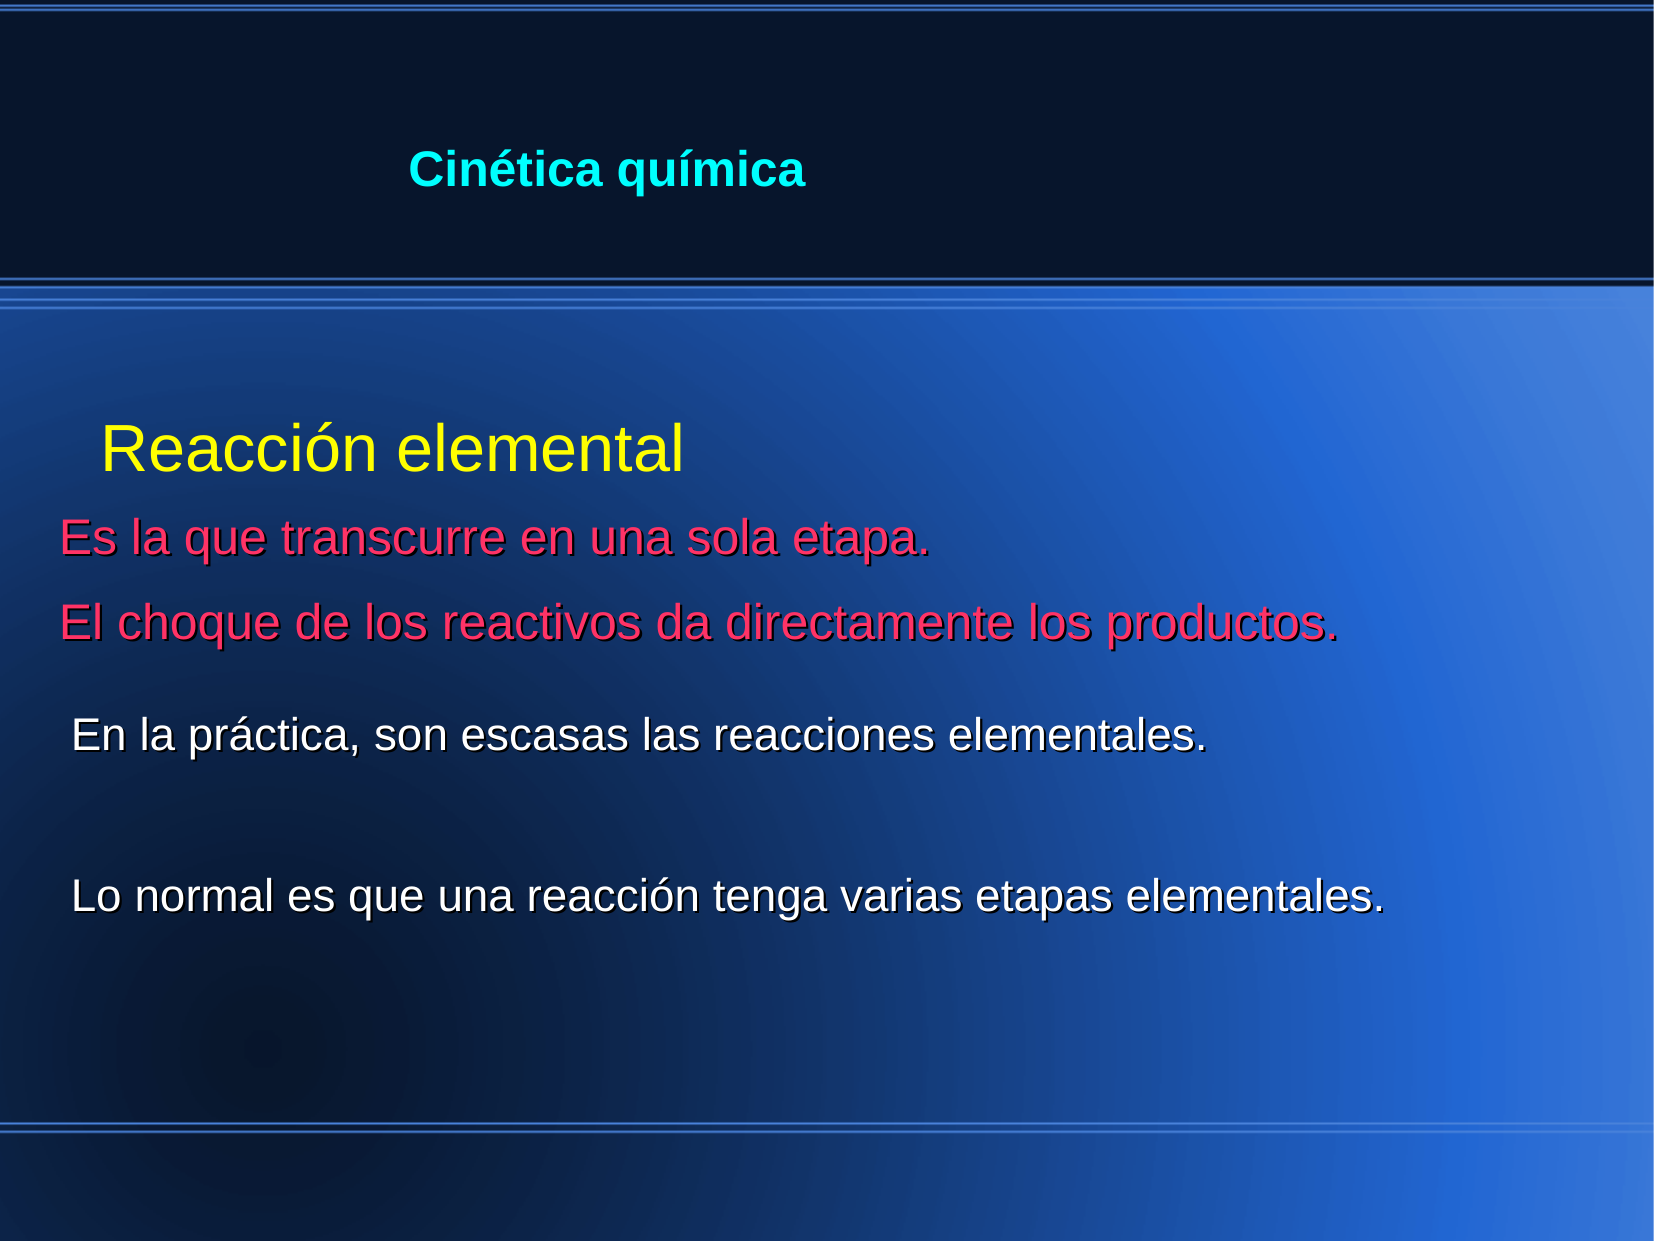

# Cinética química
Reacción elemental
Es la que transcurre en una sola etapa.
El choque de los reactivos da directamente los productos.
En la práctica, son escasas las reacciones elementales.
Lo normal es que una reacción tenga varias etapas elementales.